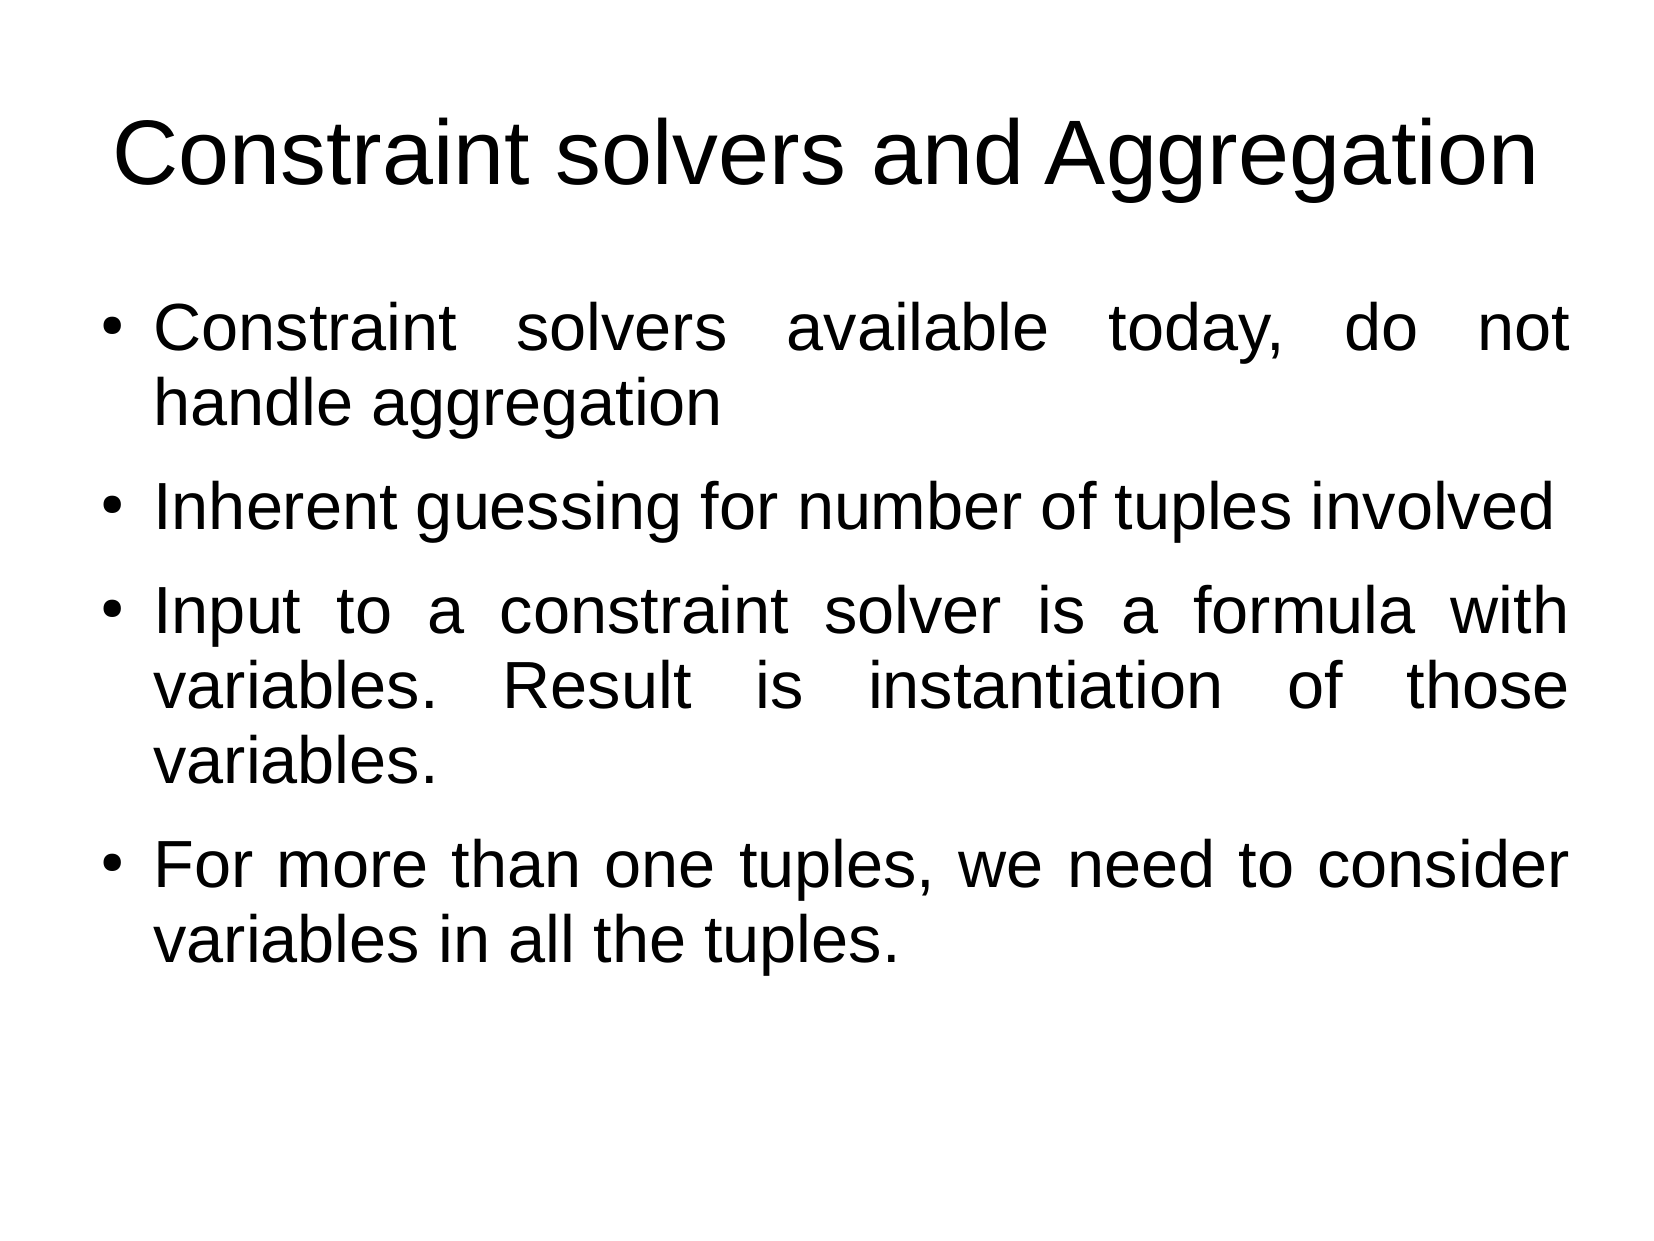

# Constraint solvers and Aggregation
Constraint solvers available today, do not handle aggregation
Inherent guessing for number of tuples involved
Input to a constraint solver is a formula with variables. Result is instantiation of those variables.
For more than one tuples, we need to consider variables in all the tuples.